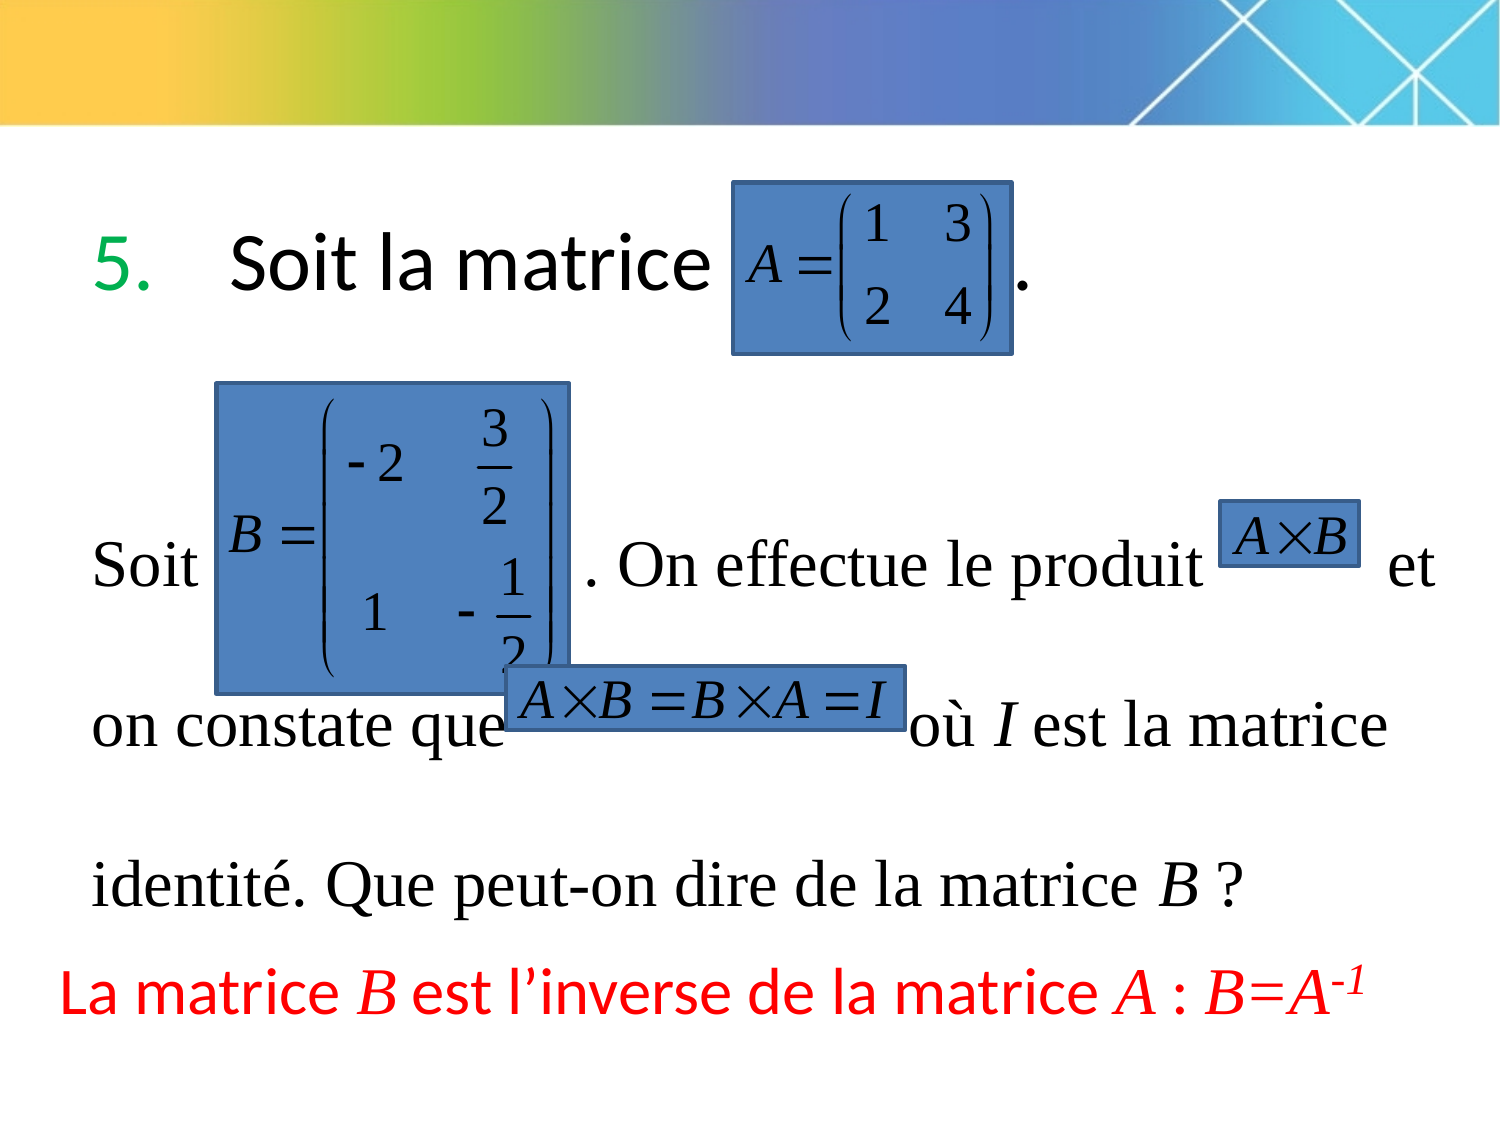

Soit la matrice .
Soit . On effectue le produit et on constate que où I est la matrice identité. Que peut-on dire de la matrice B ?
La matrice B est l’inverse de la matrice A : B=A-1